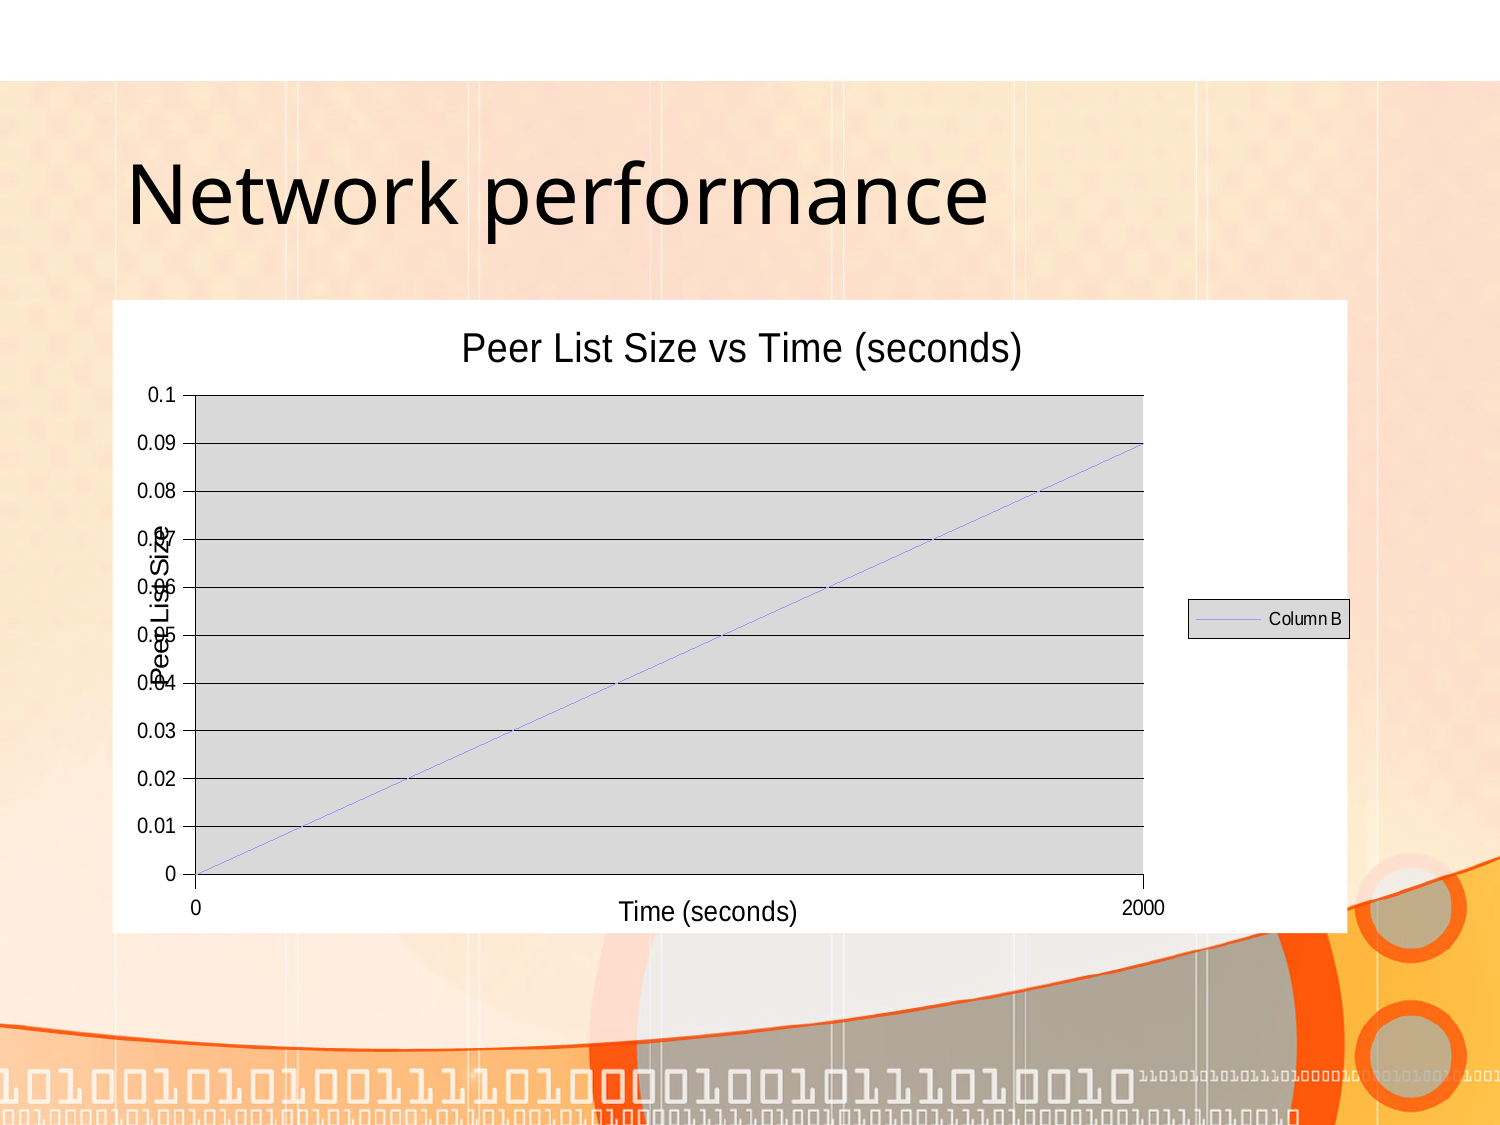

# Network performance
### Chart: Peer List Size vs Time (seconds)
| Category | Column B |
|---|---|
| 0 | 0.0 |
| 2000 | 0.09 |
Peer List Size